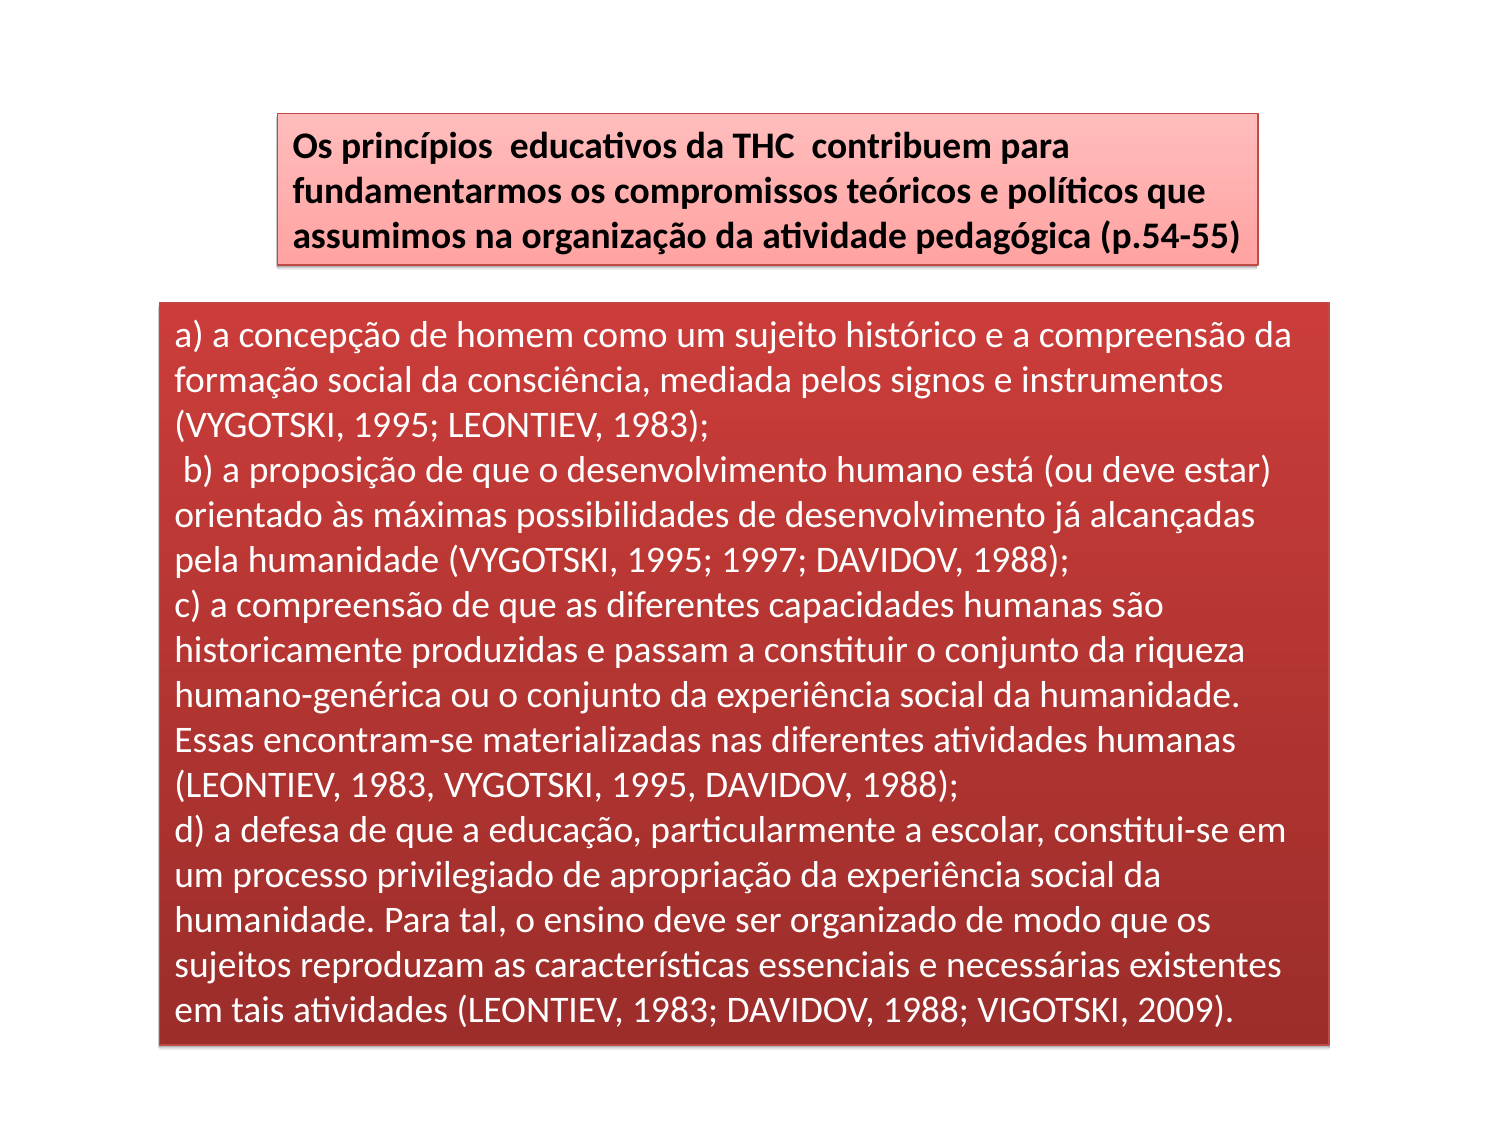

Os princípios educativos da THC contribuem para fundamentarmos os compromissos teóricos e políticos que assumimos na organização da atividade pedagógica (p.54-55)
a) a concepção de homem como um sujeito histórico e a compreensão da formação social da consciência, mediada pelos signos e instrumentos (VYGOTSKI, 1995; LEONTIEV, 1983);
 b) a proposição de que o desenvolvimento humano está (ou deve estar) orientado às máximas possibilidades de desenvolvimento já alcançadas pela humanidade (VYGOTSKI, 1995; 1997; DAVIDOV, 1988);
c) a compreensão de que as diferentes capacidades humanas são historicamente produzidas e passam a constituir o conjunto da riqueza humano-genérica ou o conjunto da experiência social da humanidade. Essas encontram-se materializadas nas diferentes atividades humanas (LEONTIEV, 1983, VYGOTSKI, 1995, DAVIDOV, 1988);
d) a defesa de que a educação, particularmente a escolar, constitui-se em um processo privilegiado de apropriação da experiência social da humanidade. Para tal, o ensino deve ser organizado de modo que os sujeitos reproduzam as características essenciais e necessárias existentes em tais atividades (LEONTIEV, 1983; DAVIDOV, 1988; VIGOTSKI, 2009).